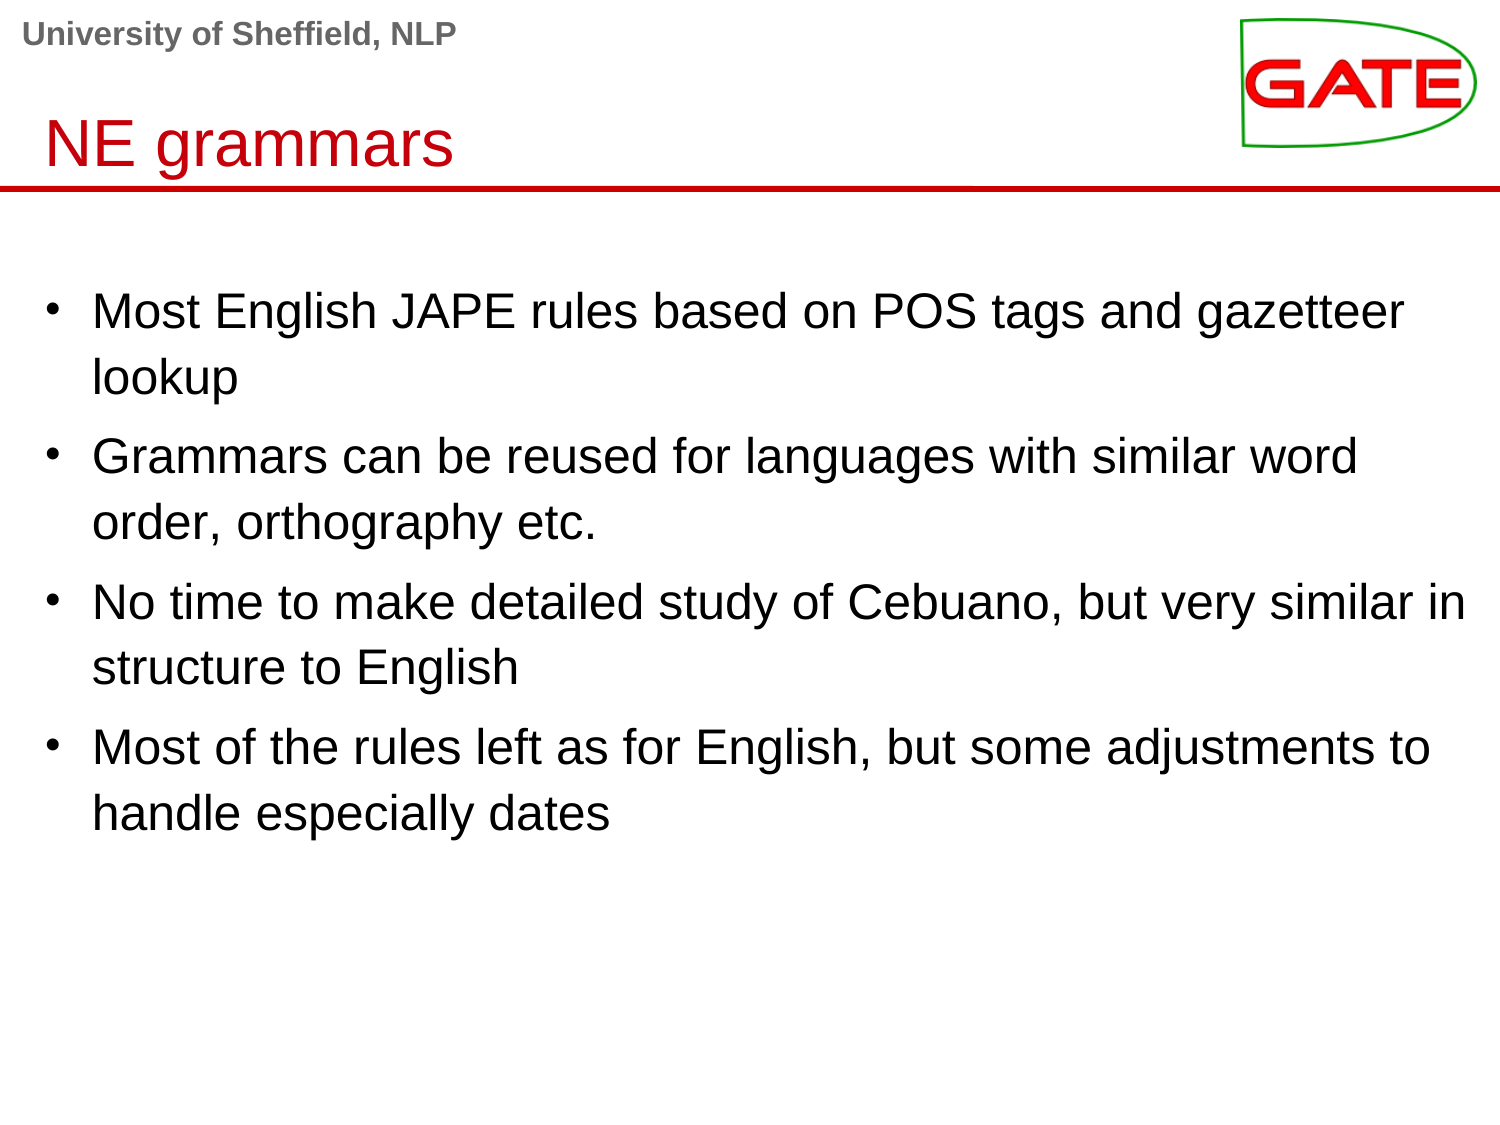

# NE grammars
Most English JAPE rules based on POS tags and gazetteer lookup
Grammars can be reused for languages with similar word order, orthography etc.
No time to make detailed study of Cebuano, but very similar in structure to English
Most of the rules left as for English, but some adjustments to handle especially dates